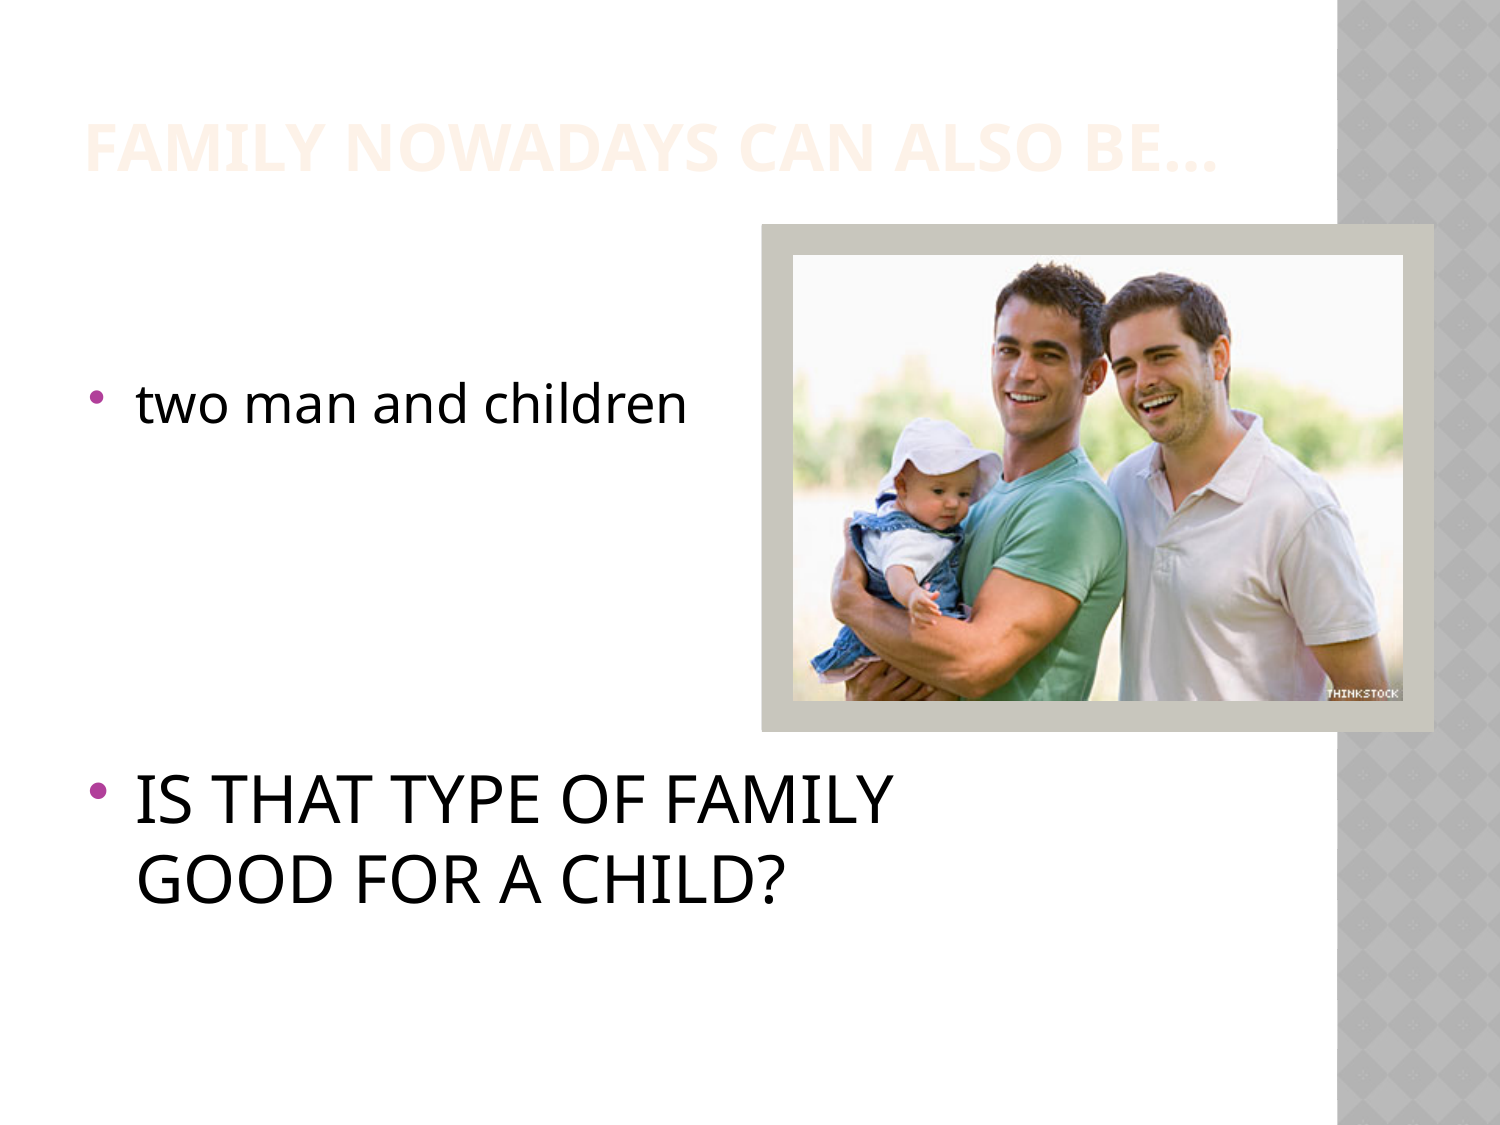

# family nowadays can also be…
two man and children
IS THAT TYPE OF FAMILY GOOD FOR A CHILD?